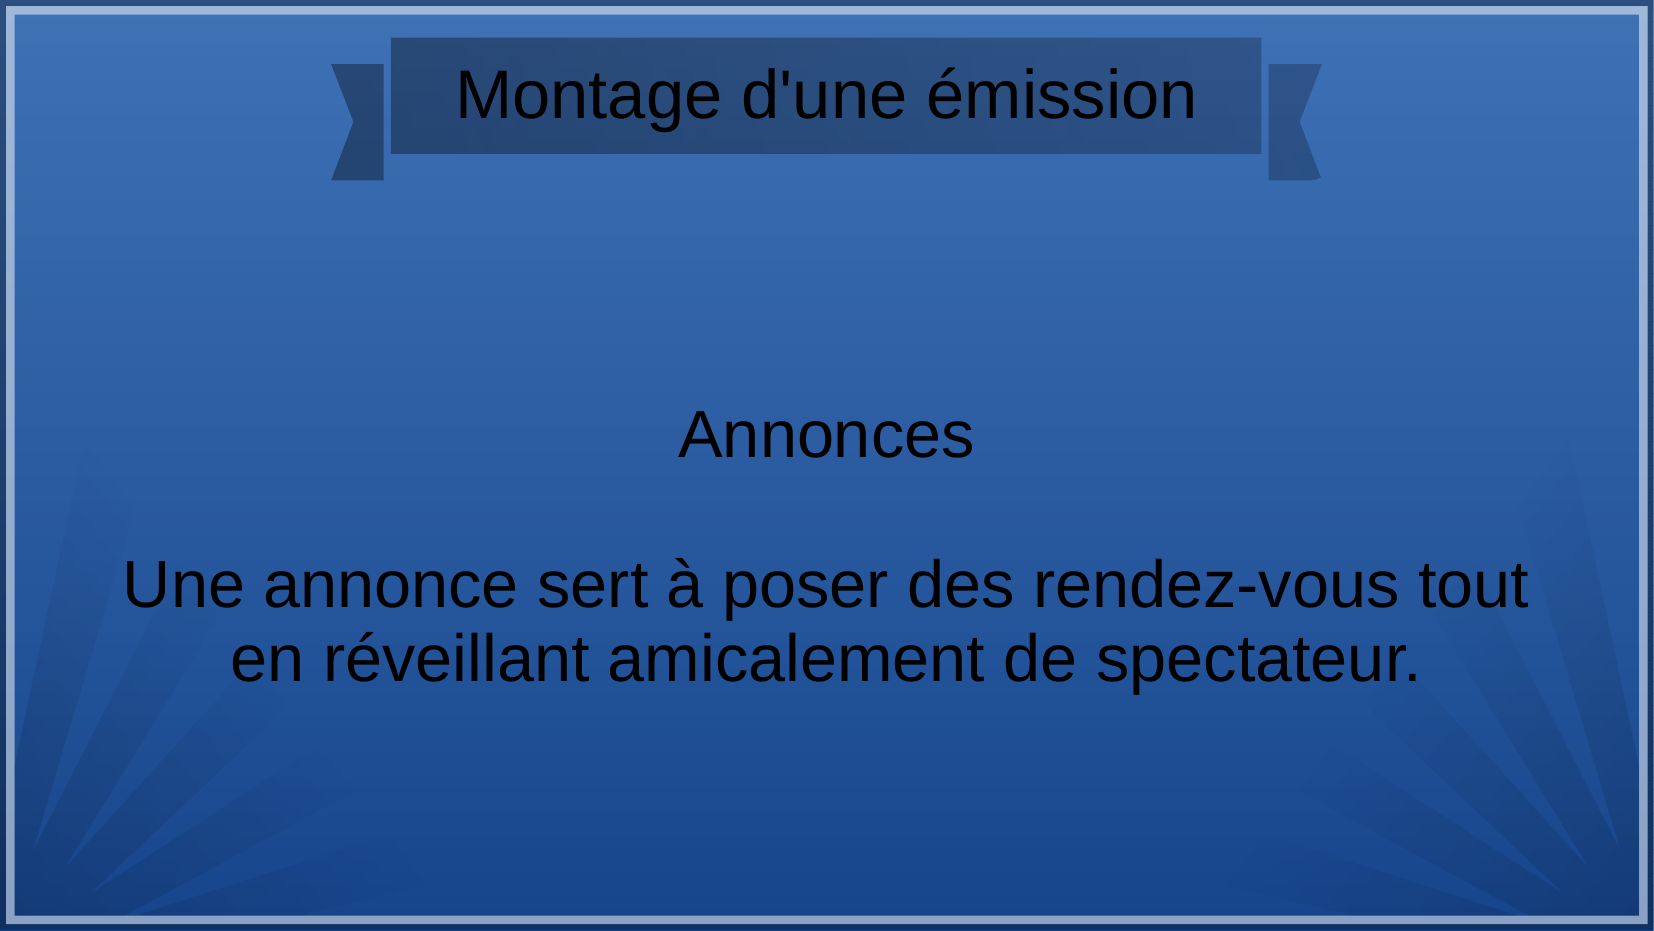

# Montage d'une émission
Annonces
Une annonce sert à poser des rendez-vous tout en réveillant amicalement de spectateur.